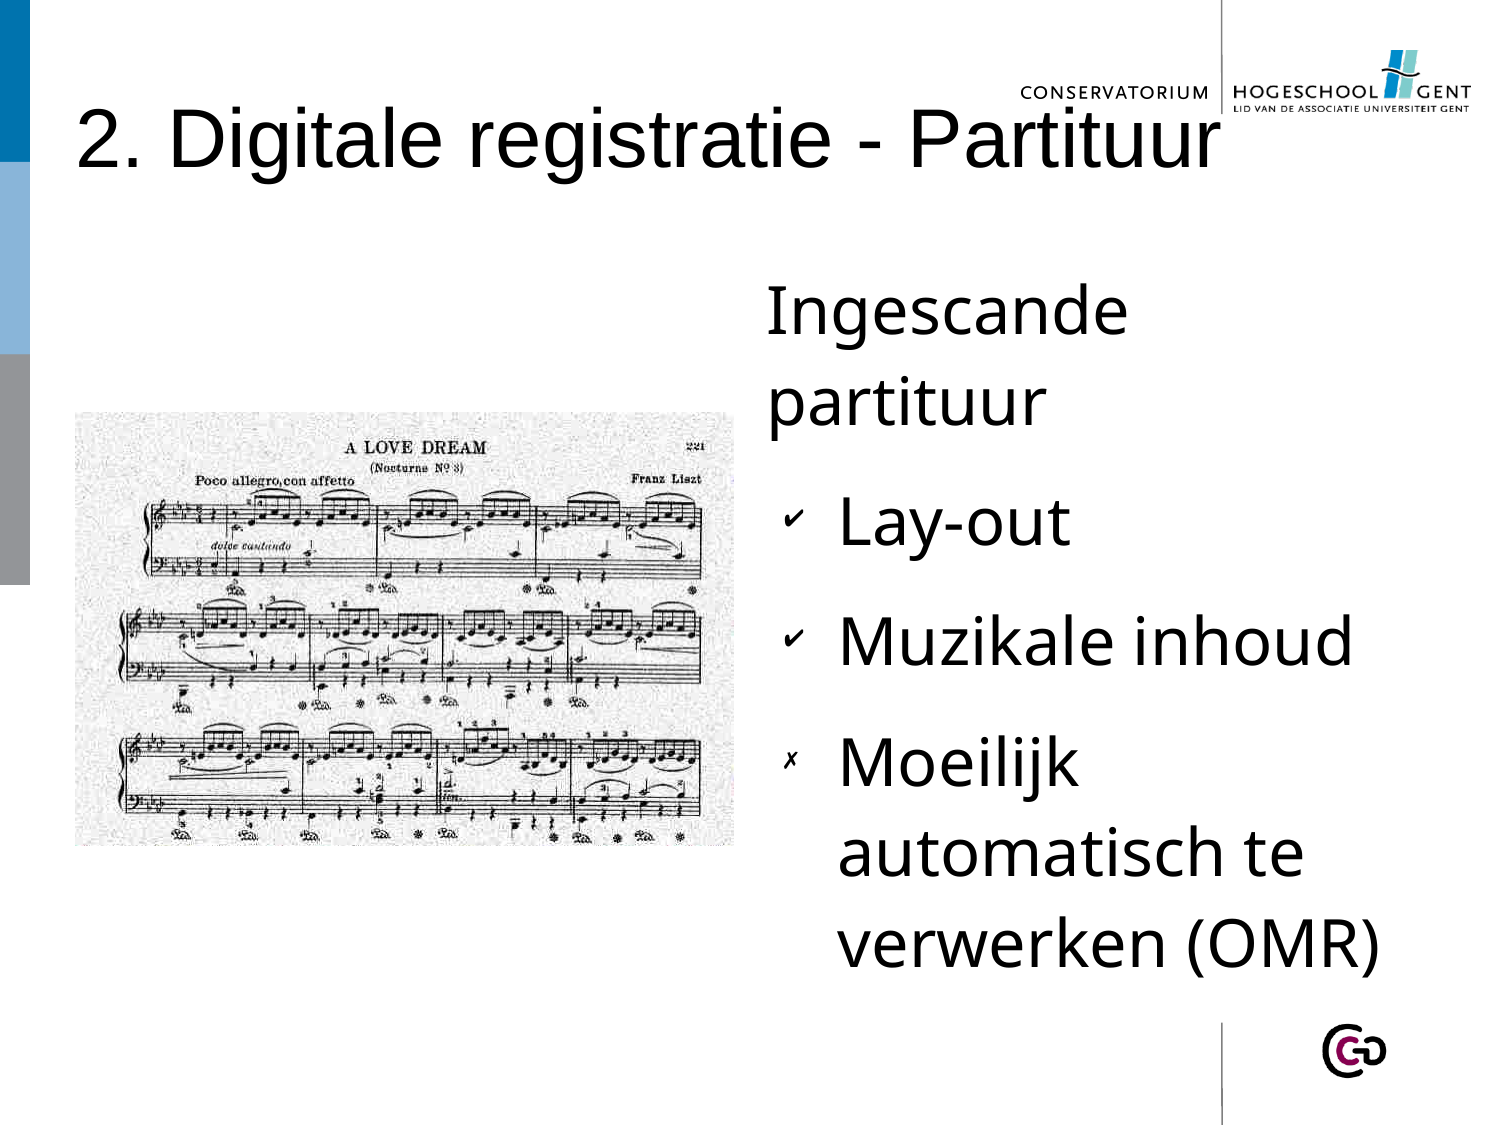

# 2. Digitale registratie - Partituur
Ingescande partituur
Lay-out
Muzikale inhoud
Moeilijk automatisch te verwerken (OMR)